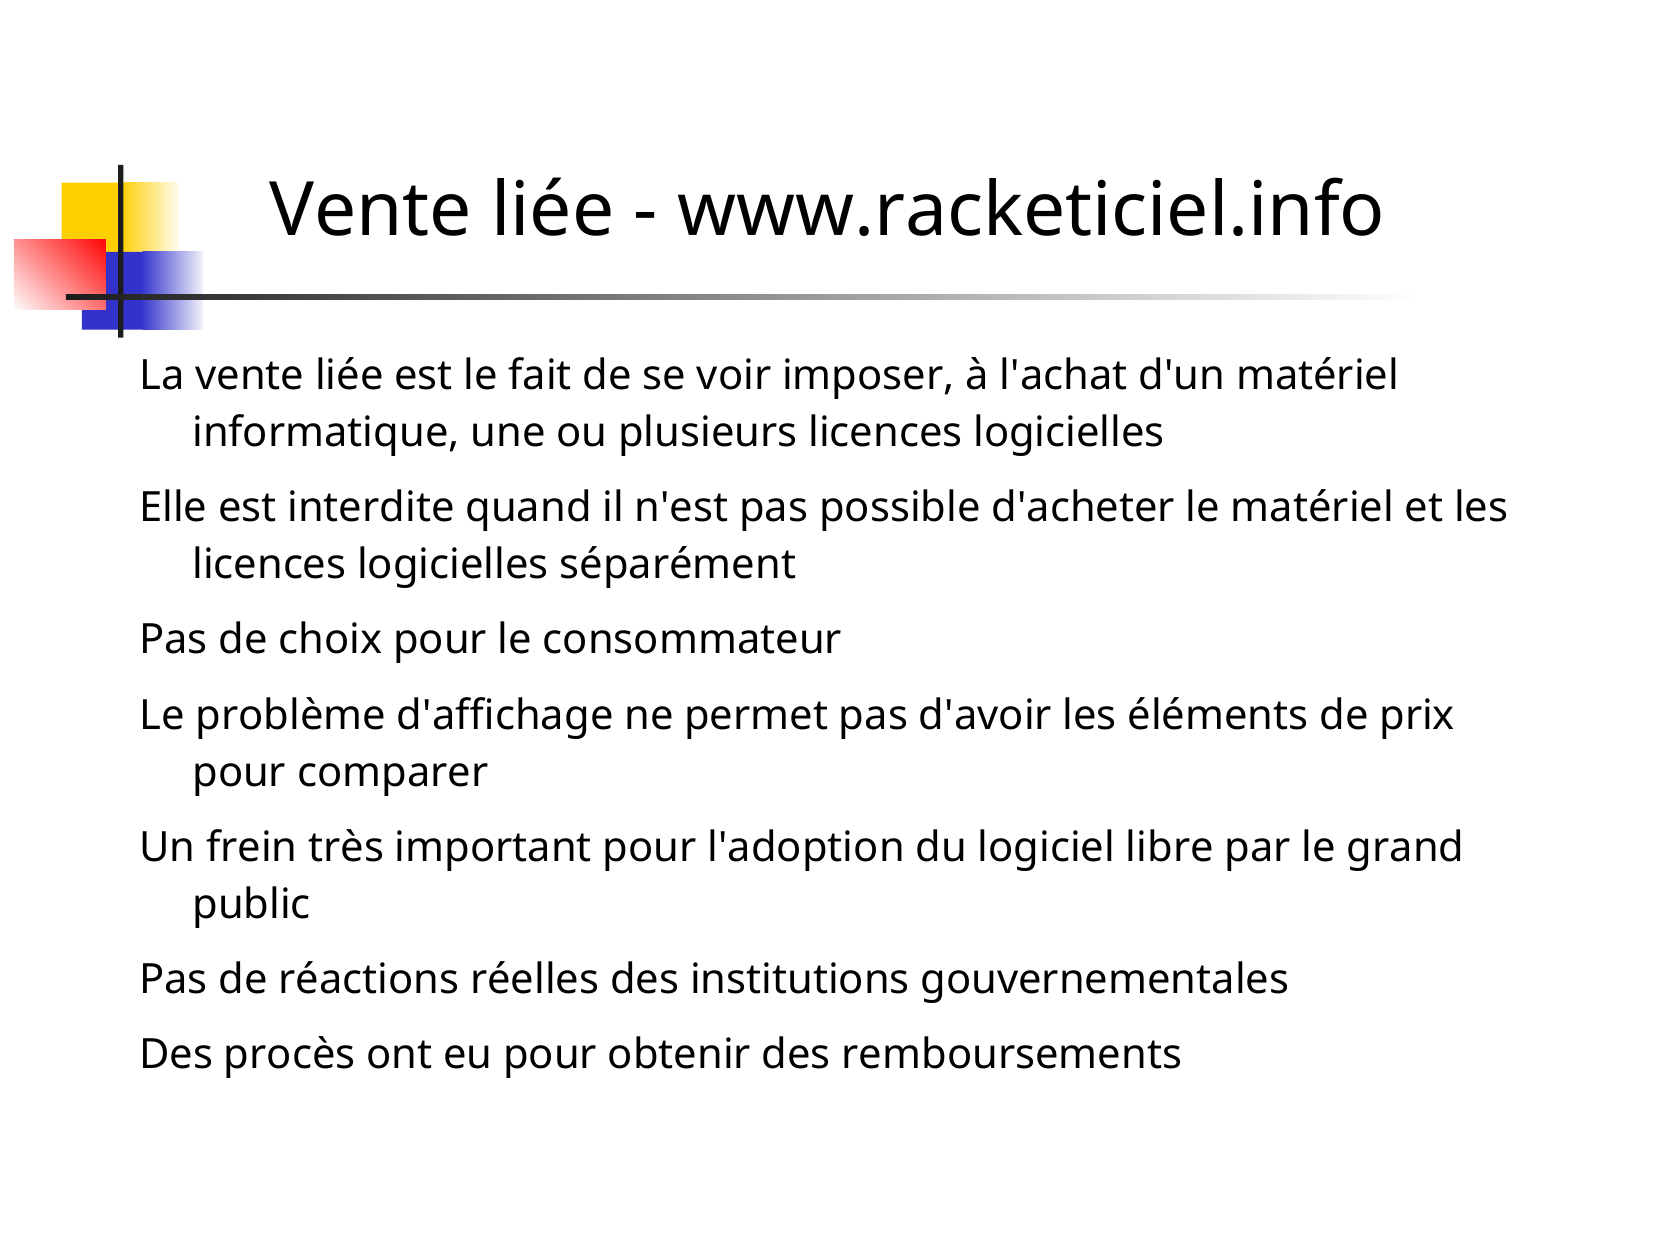

# Vente liée - www.racketiciel.info
La vente liée est le fait de se voir imposer, à l'achat d'un matériel informatique, une ou plusieurs licences logicielles
Elle est interdite quand il n'est pas possible d'acheter le matériel et les licences logicielles séparément
Pas de choix pour le consommateur
Le problème d'affichage ne permet pas d'avoir les éléments de prix pour comparer
Un frein très important pour l'adoption du logiciel libre par le grand public
Pas de réactions réelles des institutions gouvernementales
Des procès ont eu pour obtenir des remboursements